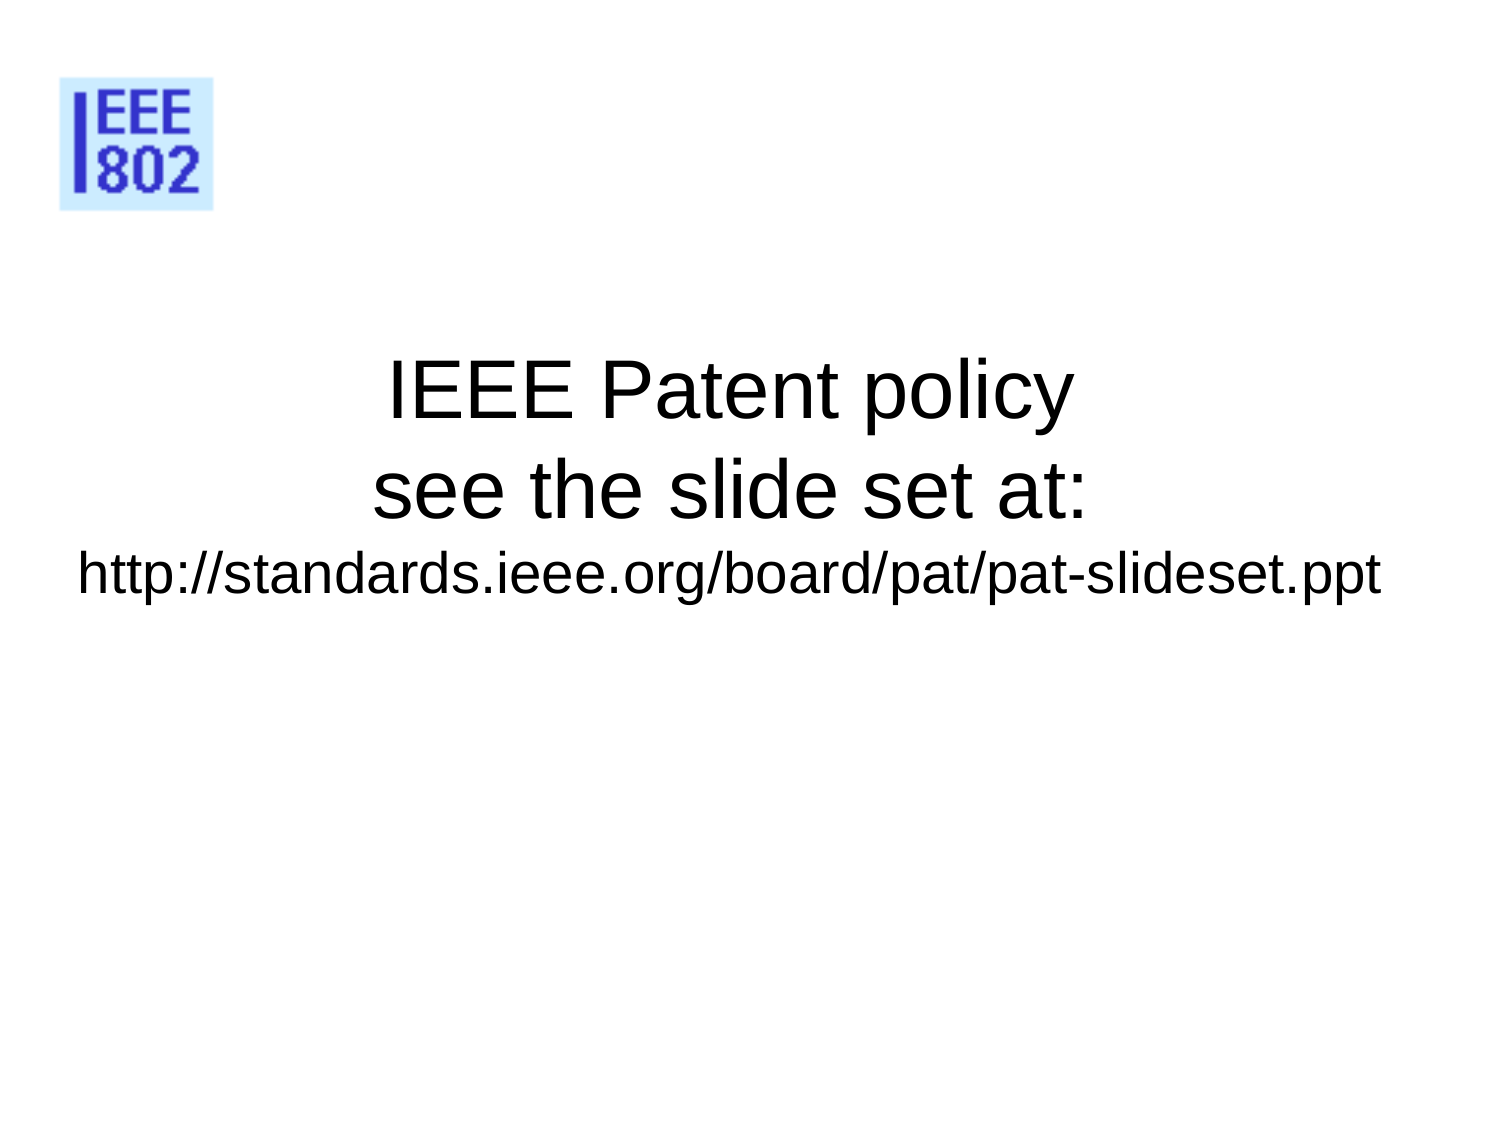

IEEE Patent policy
see the slide set at:
http://standards.ieee.org/board/pat/pat-slideset.ppt